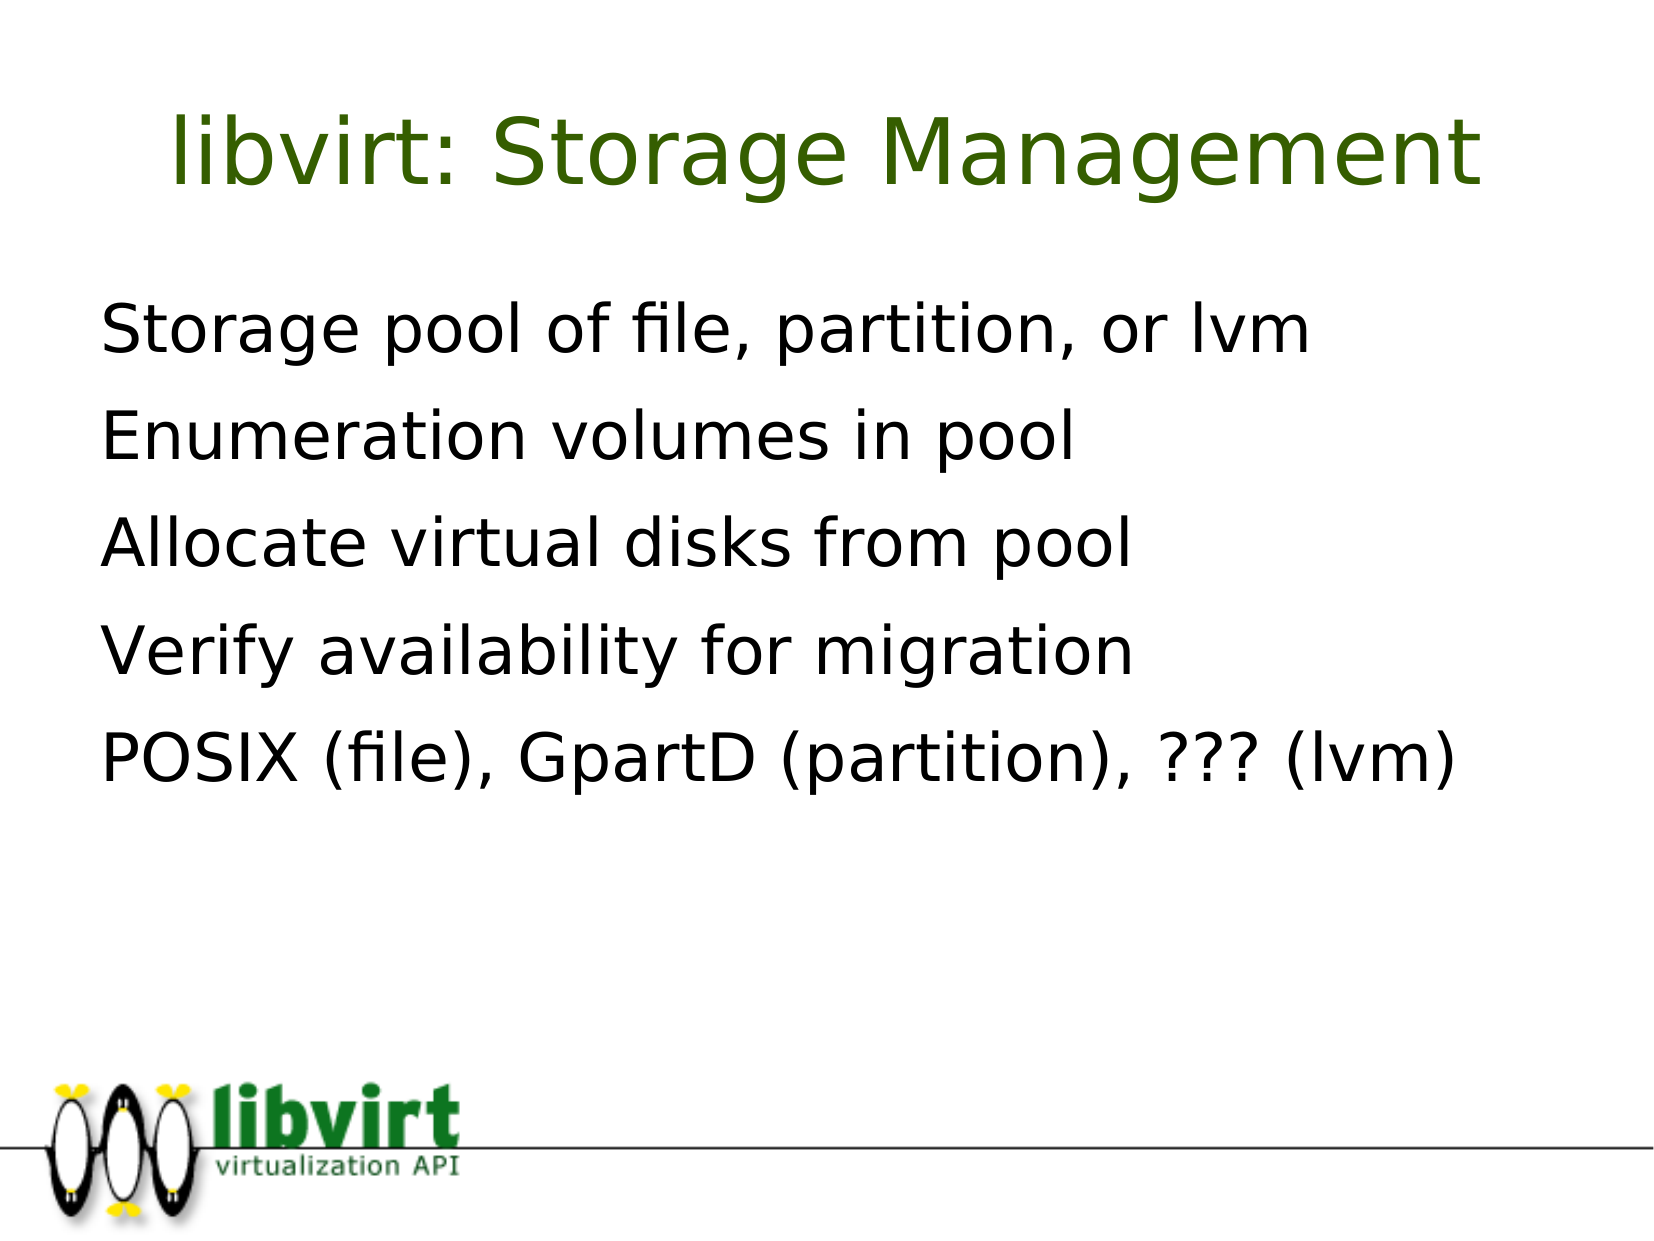

# libvirt: Storage Management
Storage pool of file, partition, or lvm
Enumeration volumes in pool
Allocate virtual disks from pool
Verify availability for migration
POSIX (file), GpartD (partition), ??? (lvm)